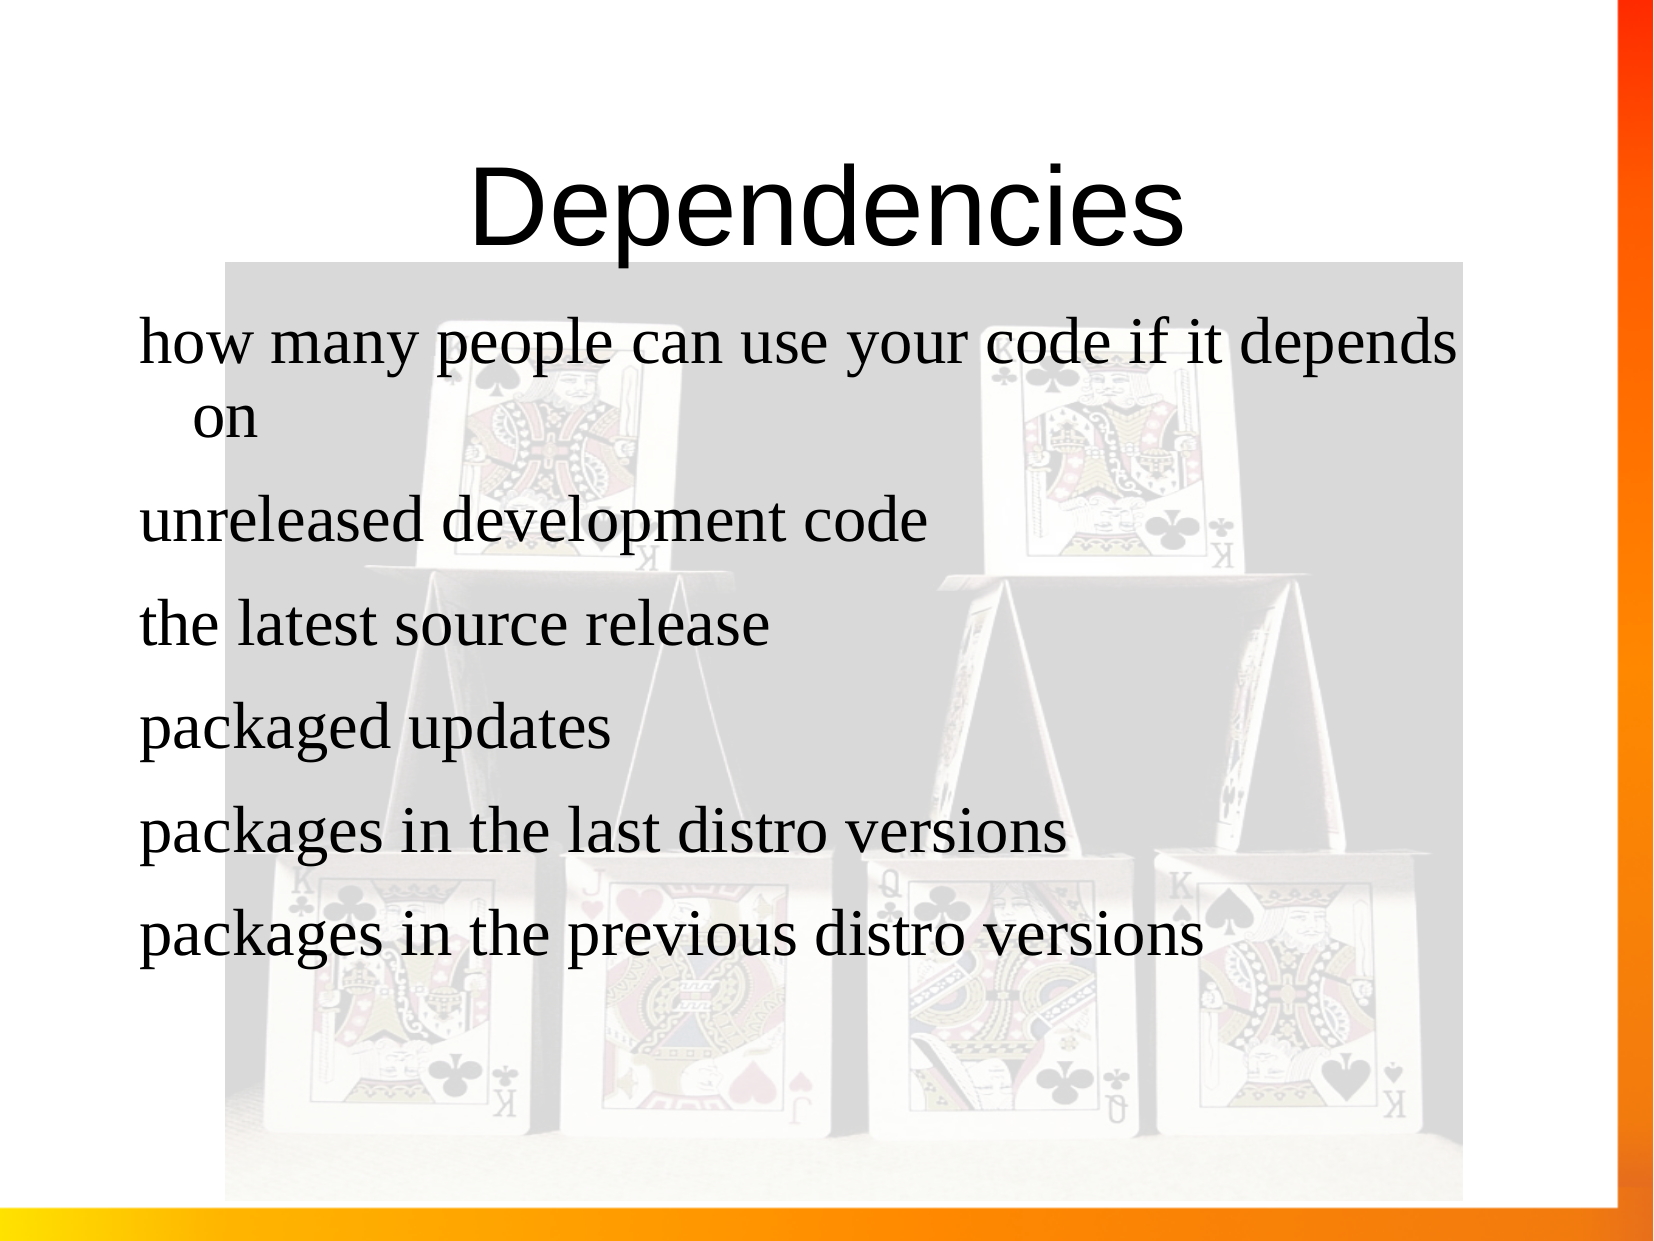

# Dependencies
how many people can use your code if it depends on
unreleased development code
the latest source release
packaged updates
packages in the last distro versions
packages in the previous distro versions